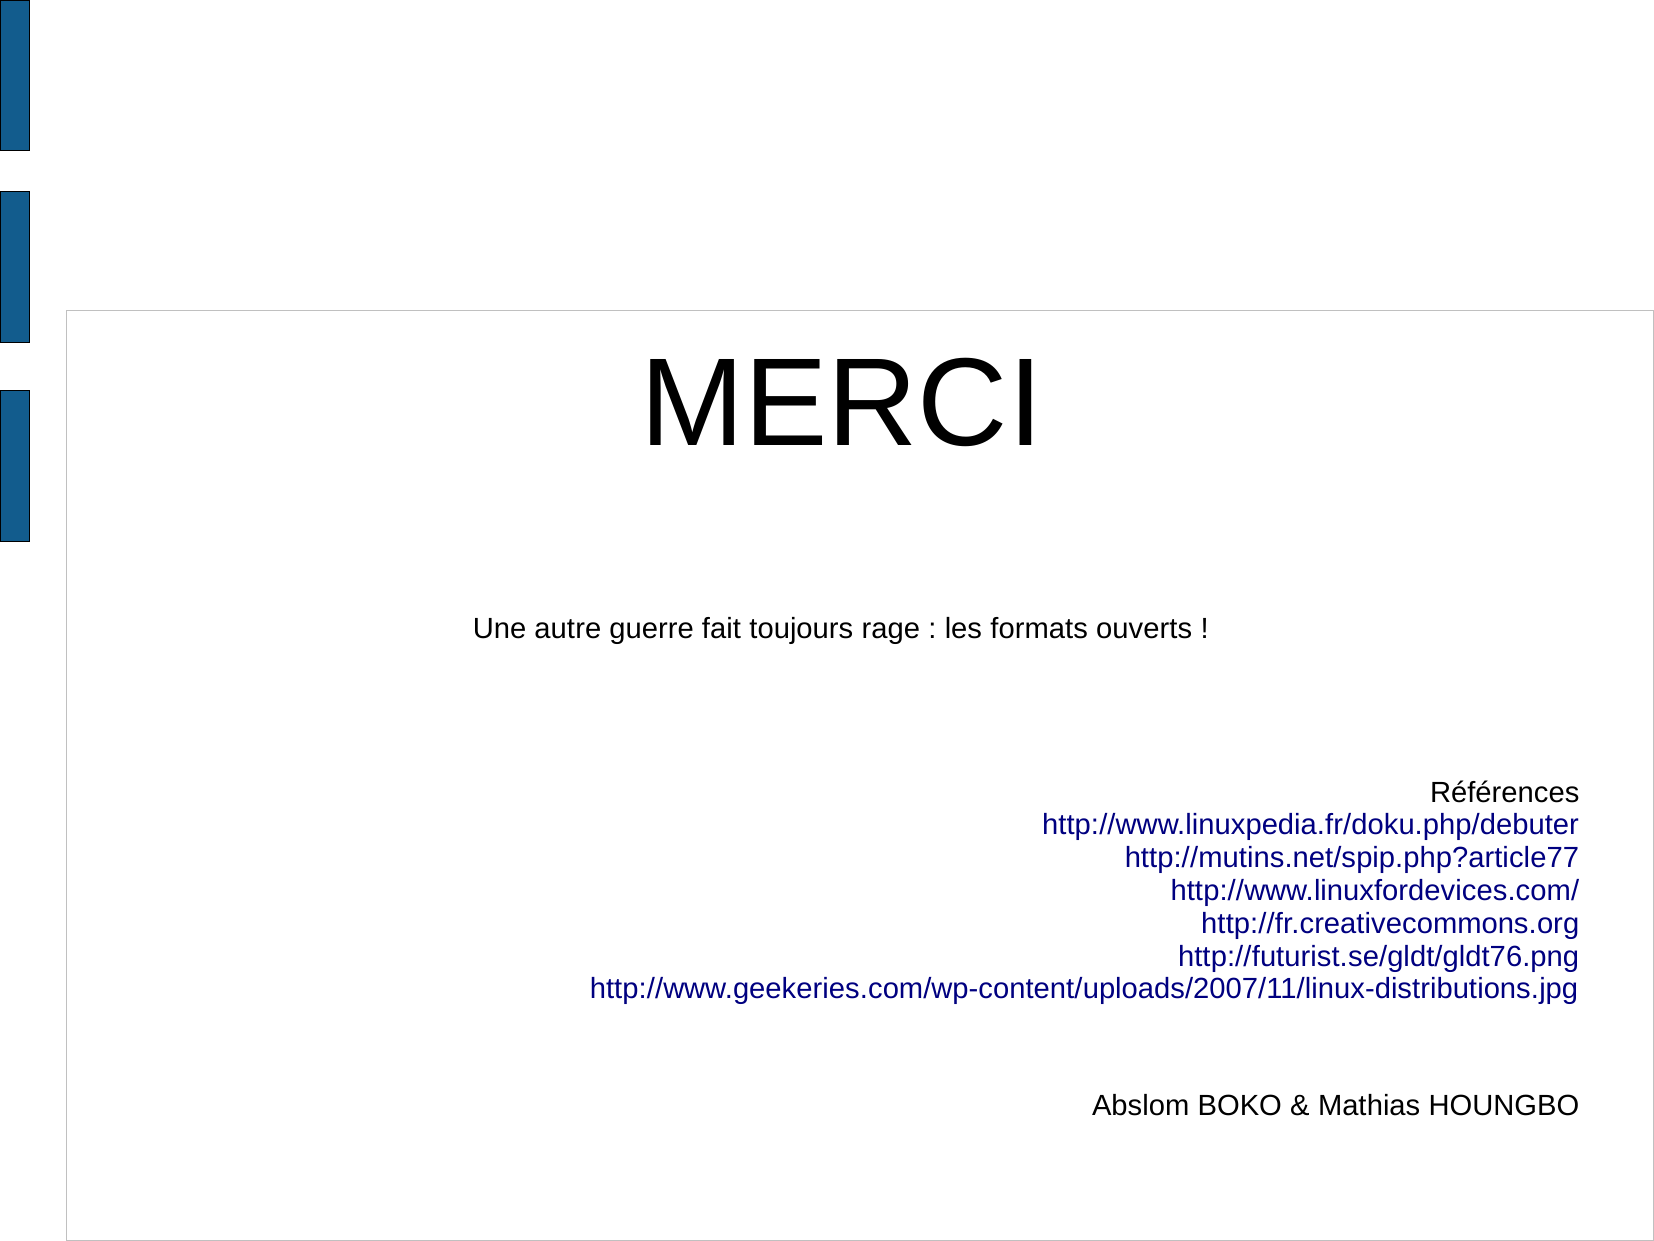

#
MERCI
Une autre guerre fait toujours rage : les formats ouverts !
Références
http://www.linuxpedia.fr/doku.php/debuter
http://mutins.net/spip.php?article77
http://www.linuxfordevices.com/
http://fr.creativecommons.org
http://futurist.se/gldt/gldt76.png
http://www.geekeries.com/wp-content/uploads/2007/11/linux-distributions.jpg
Abslom BOKO & Mathias HOUNGBO